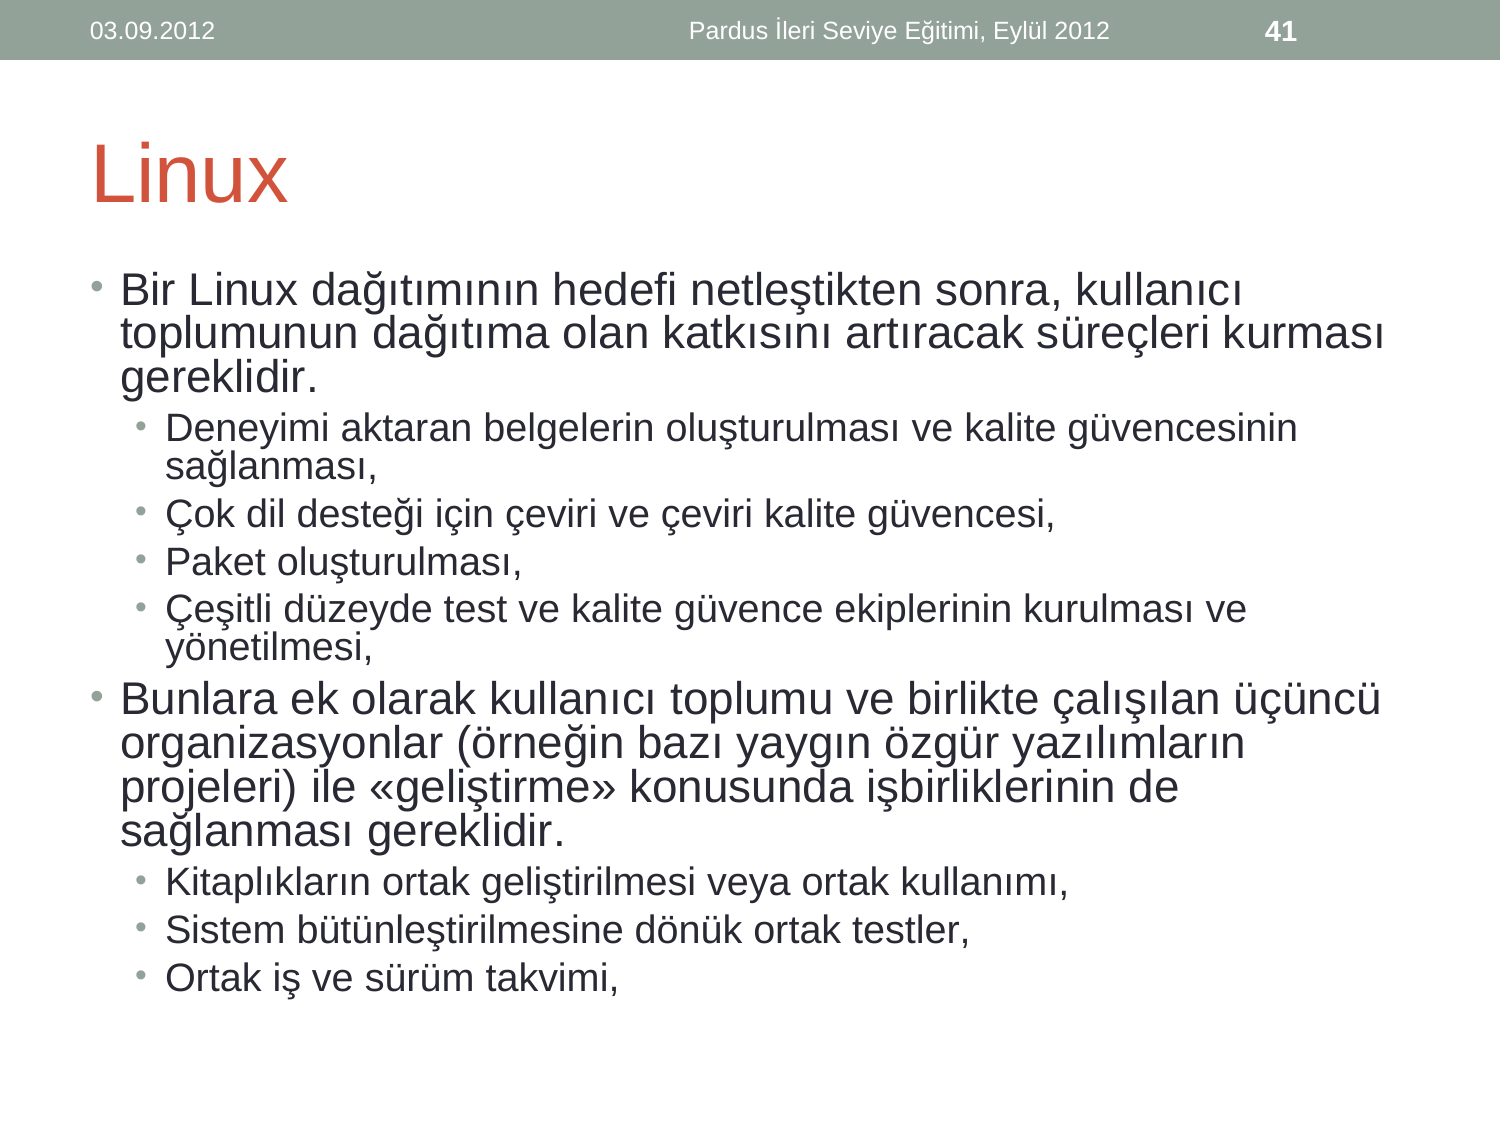

03.09.2012
Pardus İleri Seviye Eğitimi, Eylül 2012
# Linux
Bir Linux dağıtımının hedefi netleştikten sonra, kullanıcı toplumunun dağıtıma olan katkısını artıracak süreçleri kurması gereklidir.
Deneyimi aktaran belgelerin oluşturulması ve kalite güvencesinin sağlanması,
Çok dil desteği için çeviri ve çeviri kalite güvencesi,
Paket oluşturulması,
Çeşitli düzeyde test ve kalite güvence ekiplerinin kurulması ve yönetilmesi,
Bunlara ek olarak kullanıcı toplumu ve birlikte çalışılan üçüncü organizasyonlar (örneğin bazı yaygın özgür yazılımların projeleri) ile «geliştirme» konusunda işbirliklerinin de sağlanması gereklidir.
Kitaplıkların ortak geliştirilmesi veya ortak kullanımı,
Sistem bütünleştirilmesine dönük ortak testler,
Ortak iş ve sürüm takvimi,